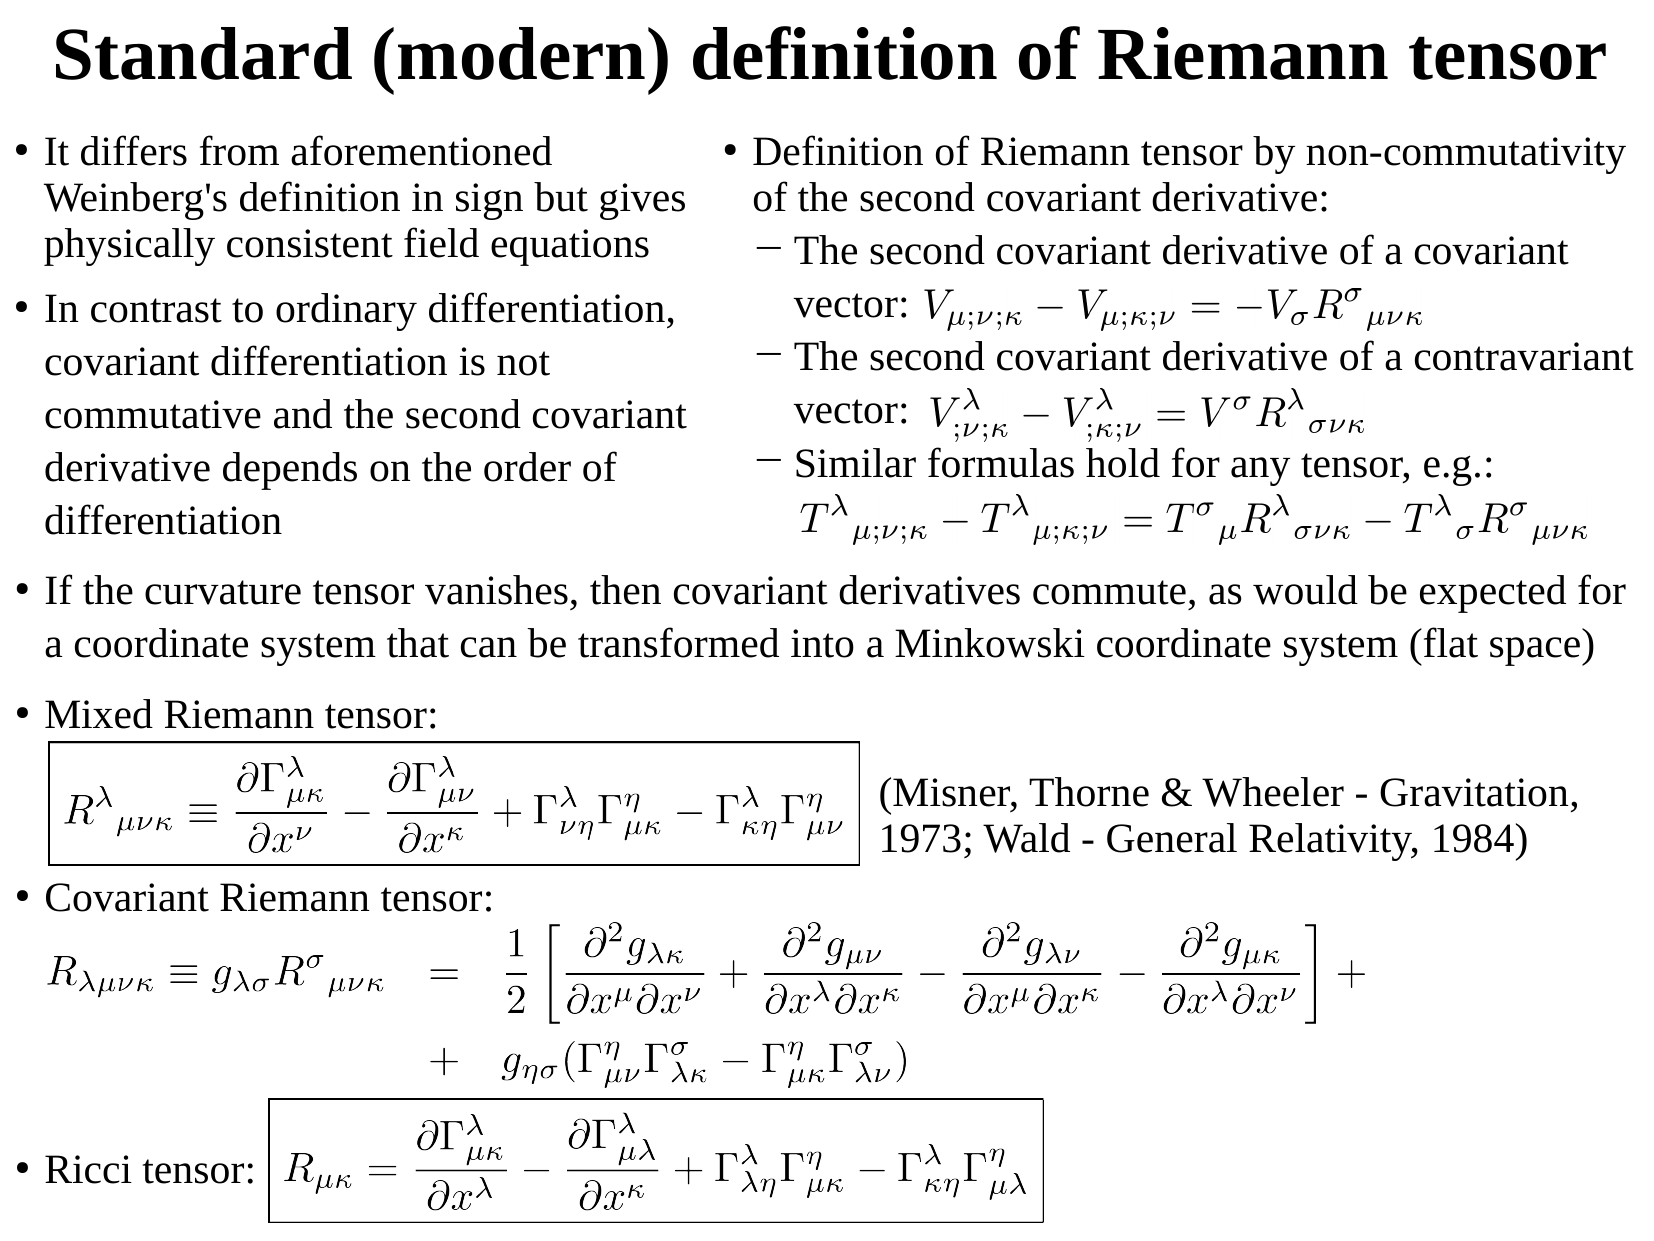

Standard (modern) definition of Riemann tensor
It differs from aforementioned Weinberg's definition in sign but gives physically consistent field equations
In contrast to ordinary differentiation, covariant differentiation is not commutative and the second covariant derivative depends on the order of differentiation
Definition of Riemann tensor by non-commutativity of the second covariant derivative:
The second covariant derivative of a covariant vector:
The second covariant derivative of a contravariant vector:
Similar formulas hold for any tensor, e.g.:
If the curvature tensor vanishes, then covariant derivatives commute, as would be expected for a coordinate system that can be transformed into a Minkowski coordinate system (flat space)
# Mixed Riemann tensor:
Covariant Riemann tensor:
Ricci tensor:
(Misner, Thorne & Wheeler - Gravitation, 1973; Wald - General Relativity, 1984)